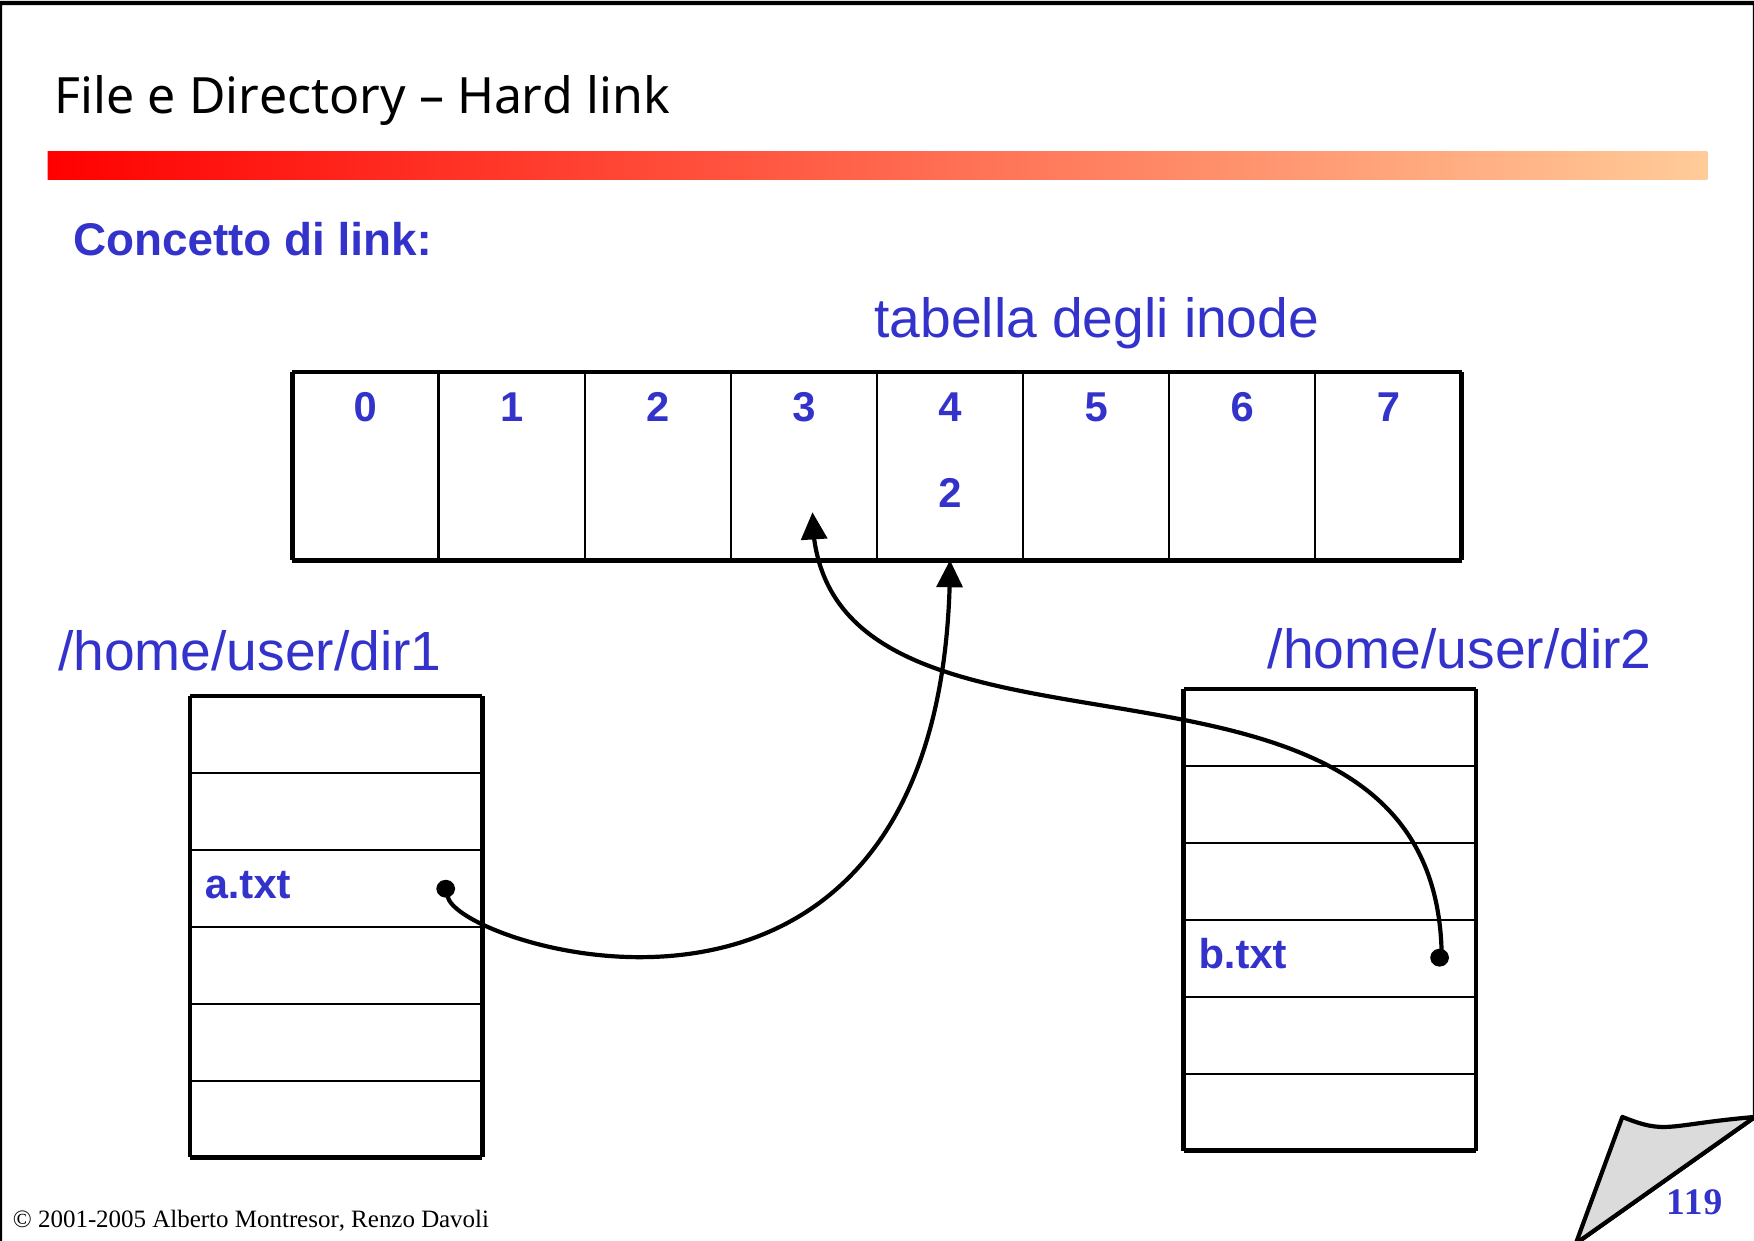

# File e Directory – Hard link
Concetto di link:
tabella degli inode
0
1
2
3
4
2
5
6
7
/home/user/dir2
/home/user/dir1
b.txt
a.txt